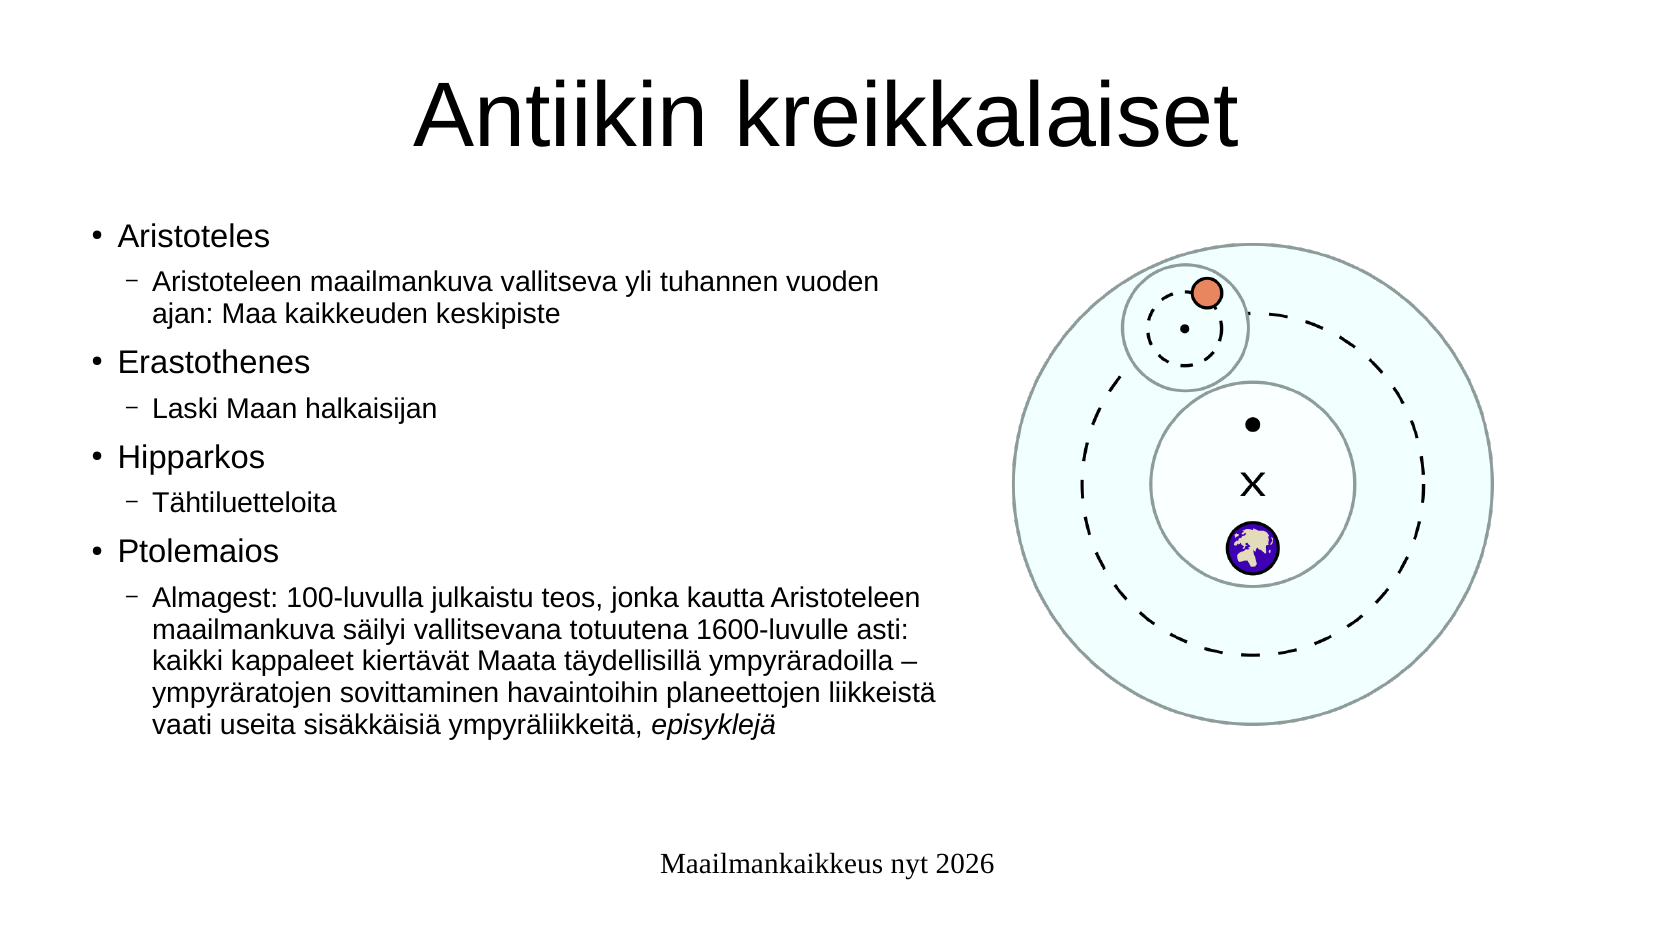

# Antiikin kreikkalaiset
Aristoteles
Aristoteleen maailmankuva vallitseva yli tuhannen vuoden ajan: Maa kaikkeuden keskipiste
Erastothenes
Laski Maan halkaisijan
Hipparkos
Tähtiluetteloita
Ptolemaios
Almagest: 100-luvulla julkaistu teos, jonka kautta Aristoteleen maailmankuva säilyi vallitsevana totuutena 1600-luvulle asti: kaikki kappaleet kiertävät Maata täydellisillä ympyräradoilla – ympyräratojen sovittaminen havaintoihin planeettojen liikkeistä vaati useita sisäkkäisiä ympyräliikkeitä, episyklejä